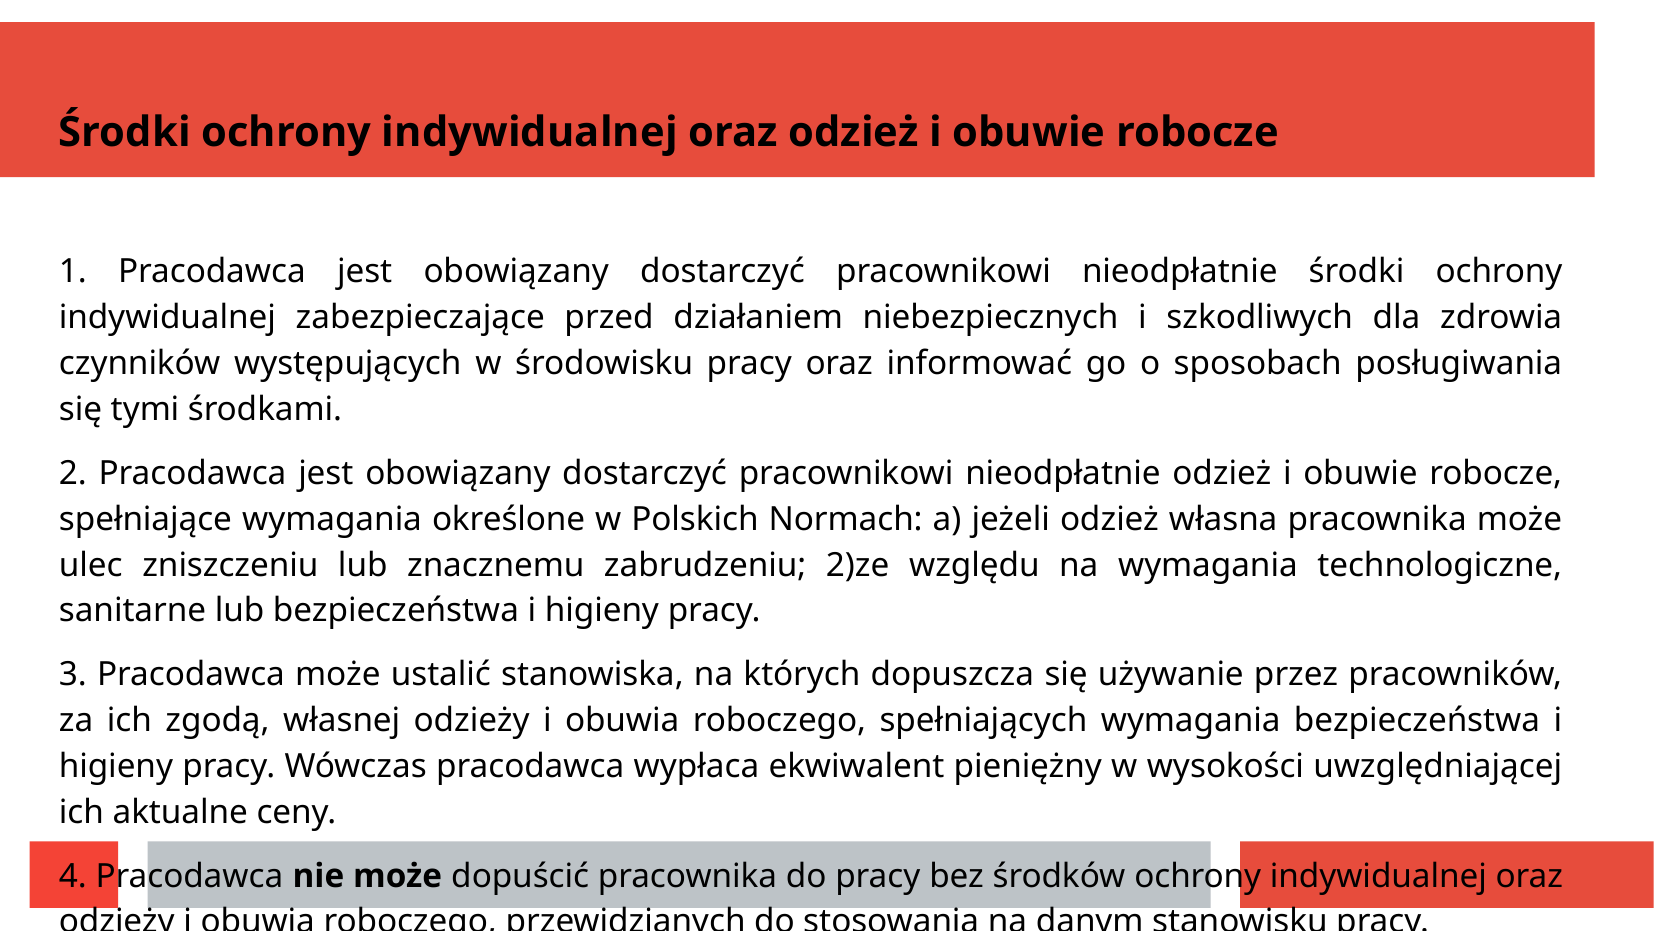

# Środki ochrony indywidualnej oraz odzież i obuwie robocze
1. Pracodawca jest obowiązany dostarczyć pracownikowi nieodpłatnie środki ochrony indywidualnej zabezpieczające przed działaniem niebezpiecznych i szkodliwych dla zdrowia czynników występujących w środowisku pracy oraz informować go o sposobach posługiwania się tymi środkami.
2. Pracodawca jest obowiązany dostarczyć pracownikowi nieodpłatnie odzież i obuwie robocze, spełniające wymagania określone w Polskich Normach: a) jeżeli odzież własna pracownika może ulec zniszczeniu lub znacznemu zabrudzeniu; 2)ze względu na wymagania technologiczne, sanitarne lub bezpieczeństwa i higieny pracy.
3. Pracodawca może ustalić stanowiska, na których dopuszcza się używanie przez pracowników, za ich zgodą, własnej odzieży i obuwia roboczego, spełniających wymagania bezpieczeństwa i higieny pracy. Wówczas pracodawca wypłaca ekwiwalent pieniężny w wysokości uwzględniającej ich aktualne ceny.
4. Pracodawca nie może dopuścić pracownika do pracy bez środków ochrony indywidualnej oraz odzieży i obuwia roboczego, przewidzianych do stosowania na danym stanowisku pracy.